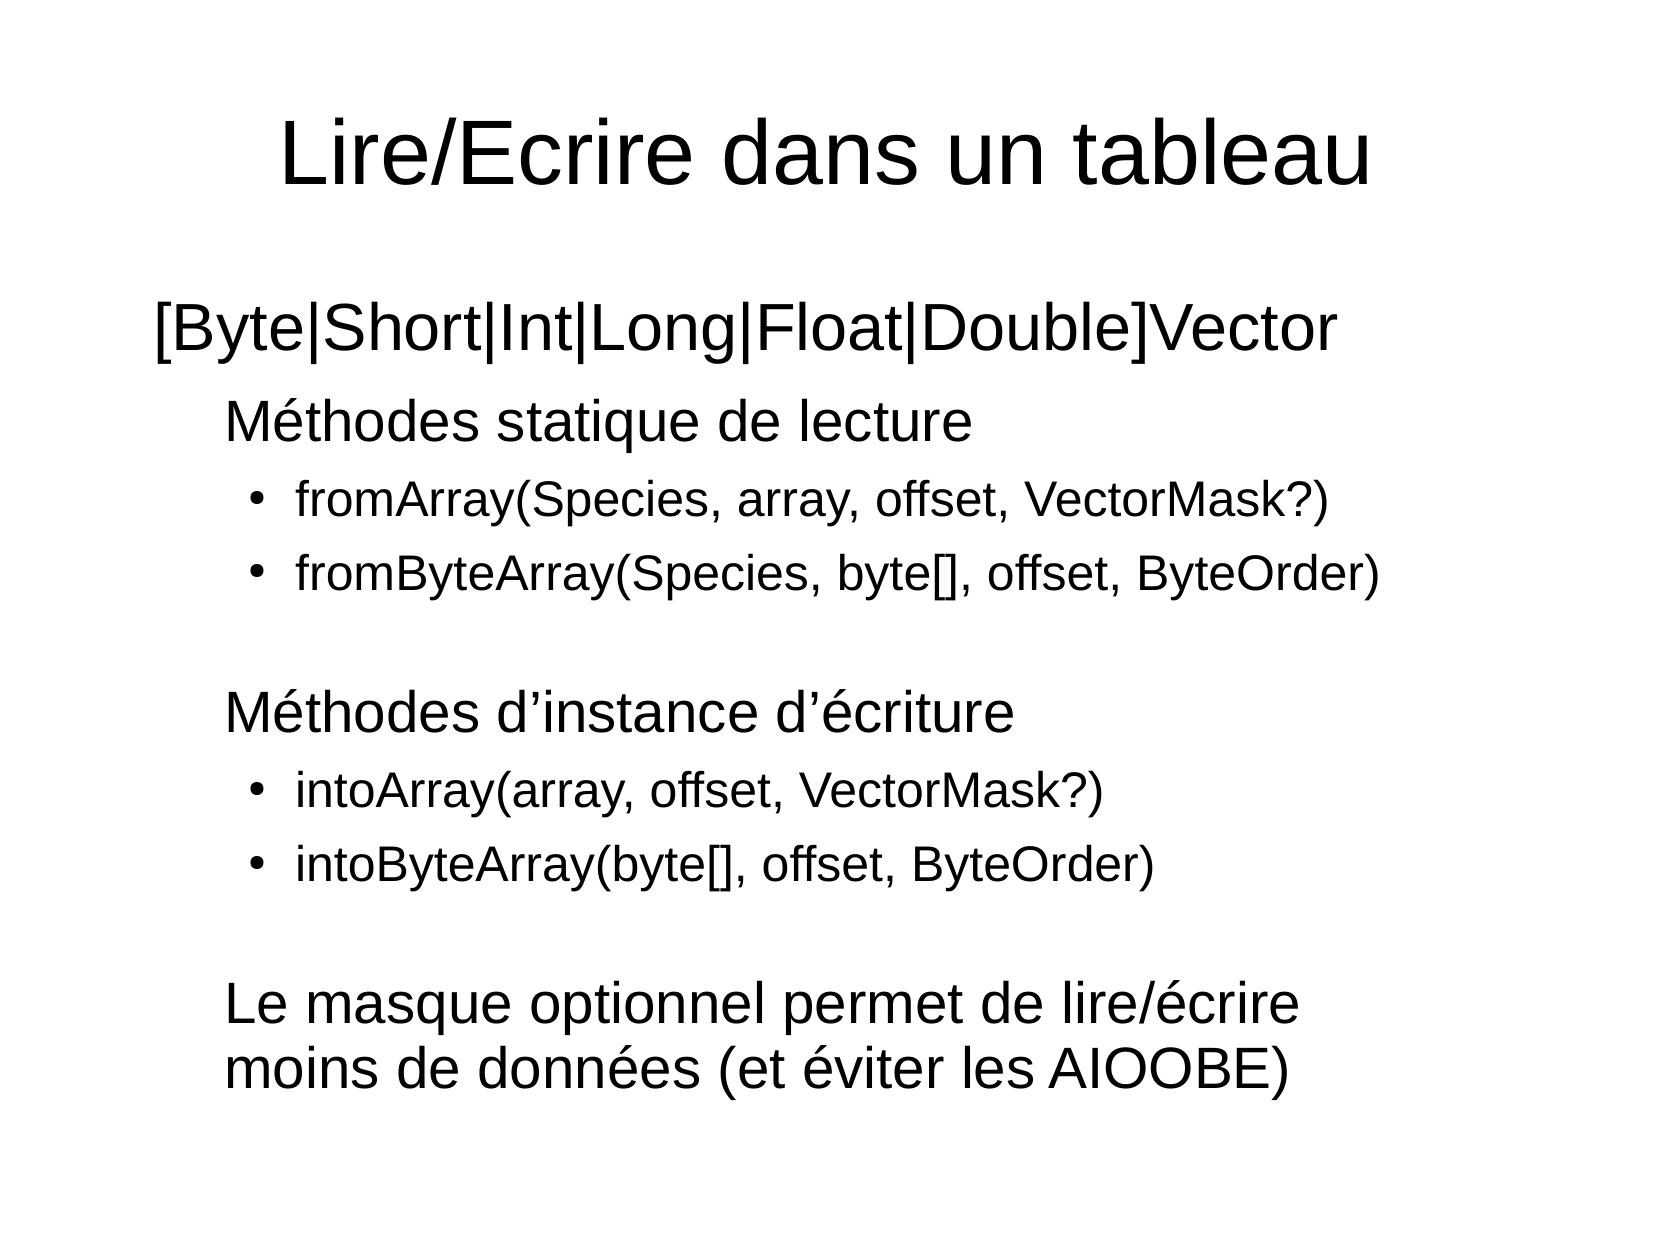

# Lire/Ecrire dans un tableau
[Byte|Short|Int|Long|Float|Double]Vector
Méthodes statique de lecture
fromArray(Species, array, offset, VectorMask?)
fromByteArray(Species, byte[], offset, ByteOrder)
Méthodes d’instance d’écriture
intoArray(array, offset, VectorMask?)
intoByteArray(byte[], offset, ByteOrder)
Le masque optionnel permet de lire/écrire
moins de données (et éviter les AIOOBE)